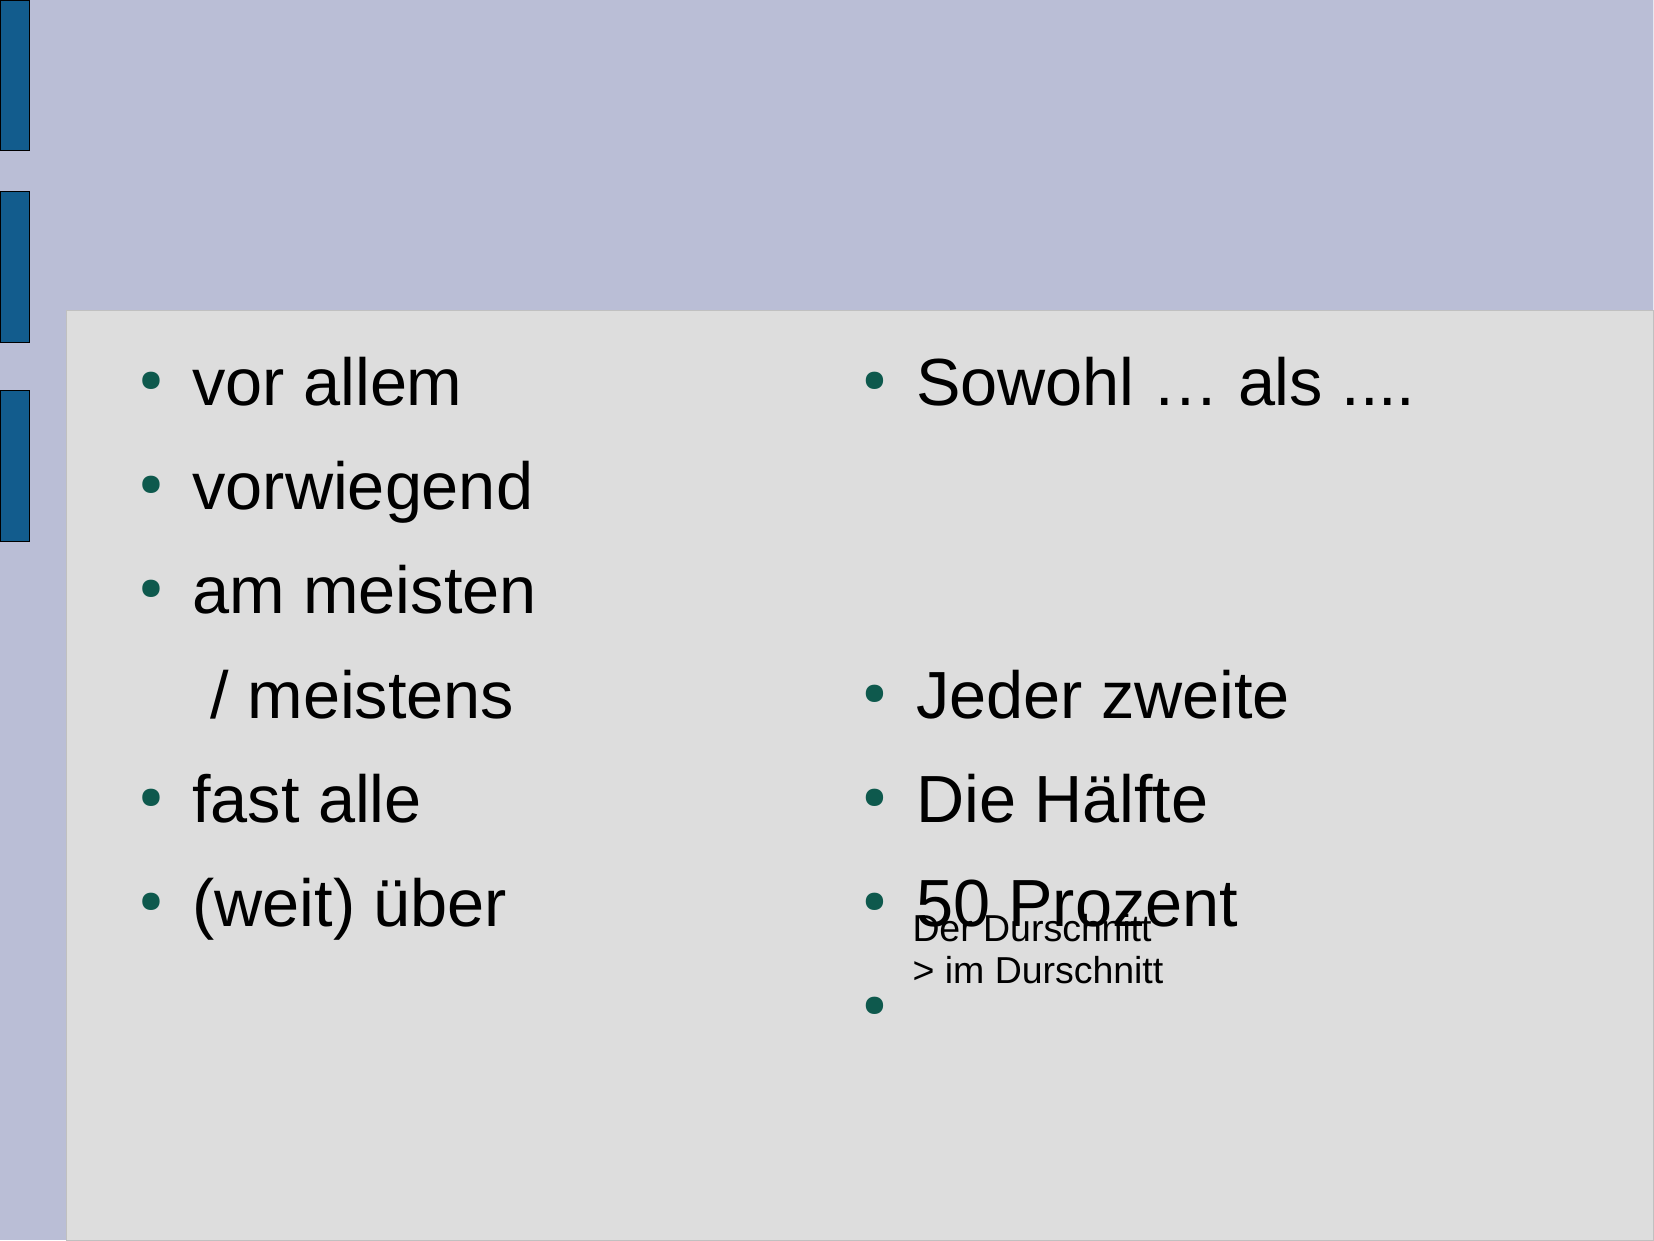

# vor allem
vorwiegend
am meisten
 / meistens
fast alle
(weit) über
Sowohl … als ....
Jeder zweite
Die Hälfte
50 Prozent
Der Durschnitt
> im Durschnitt